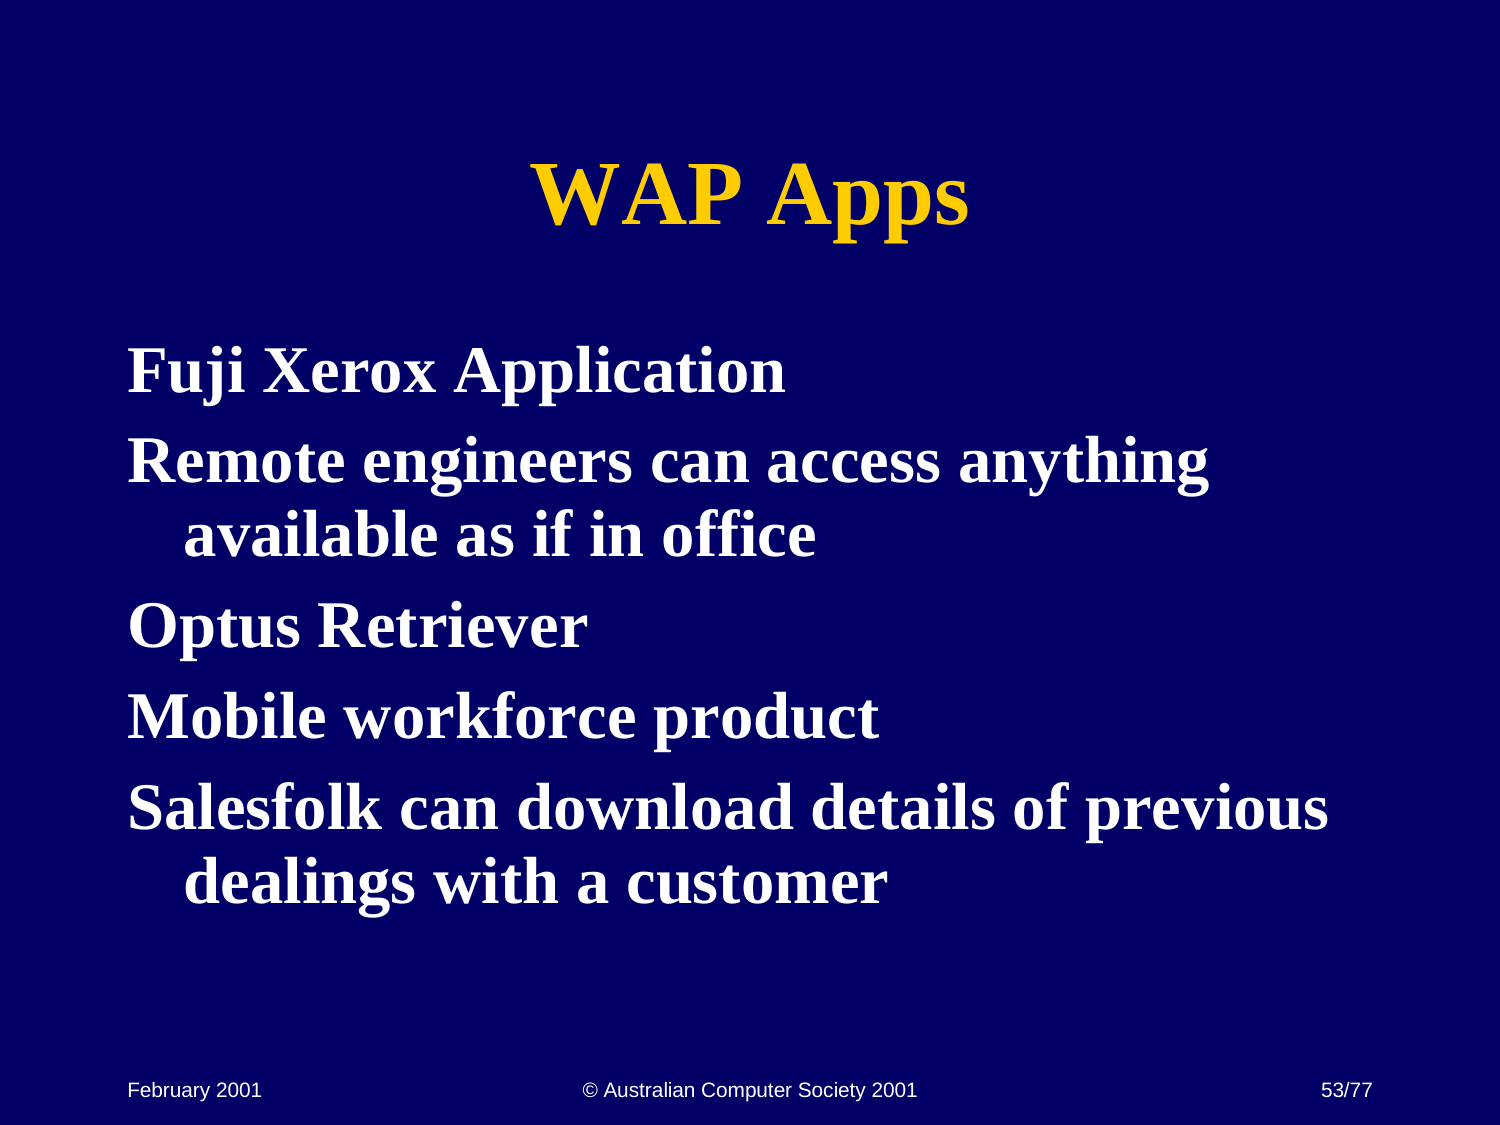

# WAP Apps
Fuji Xerox Application
Remote engineers can access anything available as if in office
Optus Retriever
Mobile workforce product
Salesfolk can download details of previous dealings with a customer
February 2001
© Australian Computer Society 2001
53